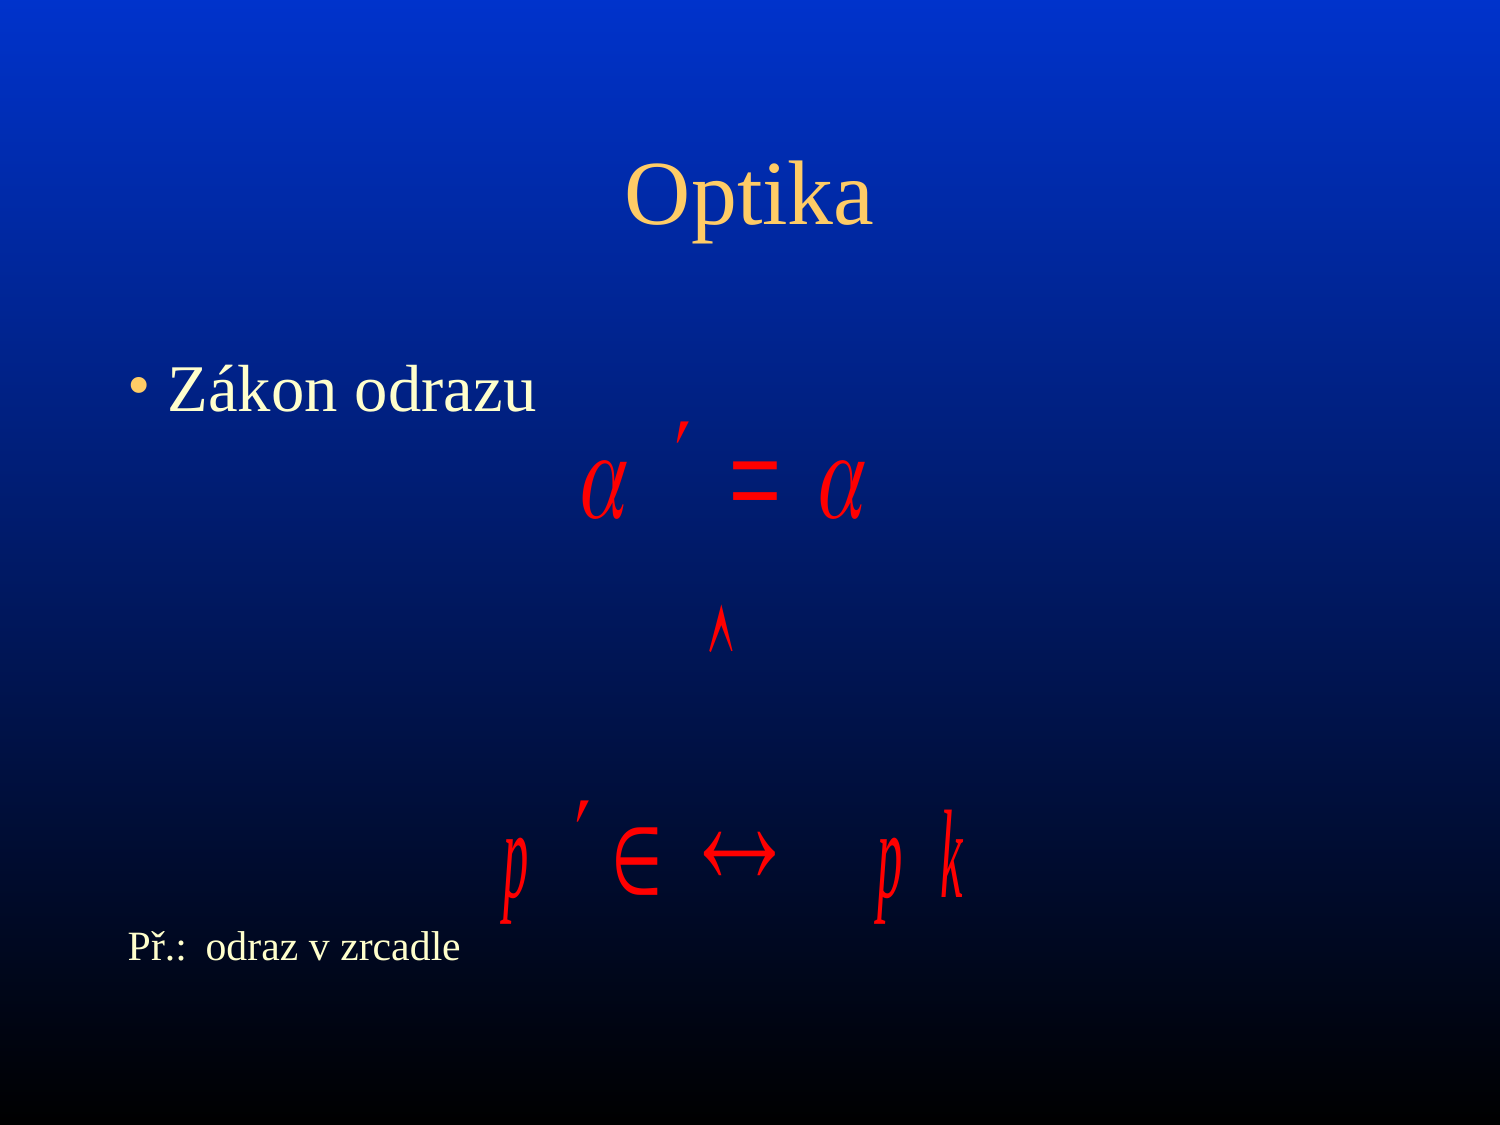

# Optika
 Zákon odrazu
Př.:	odraz v zrcadle
11